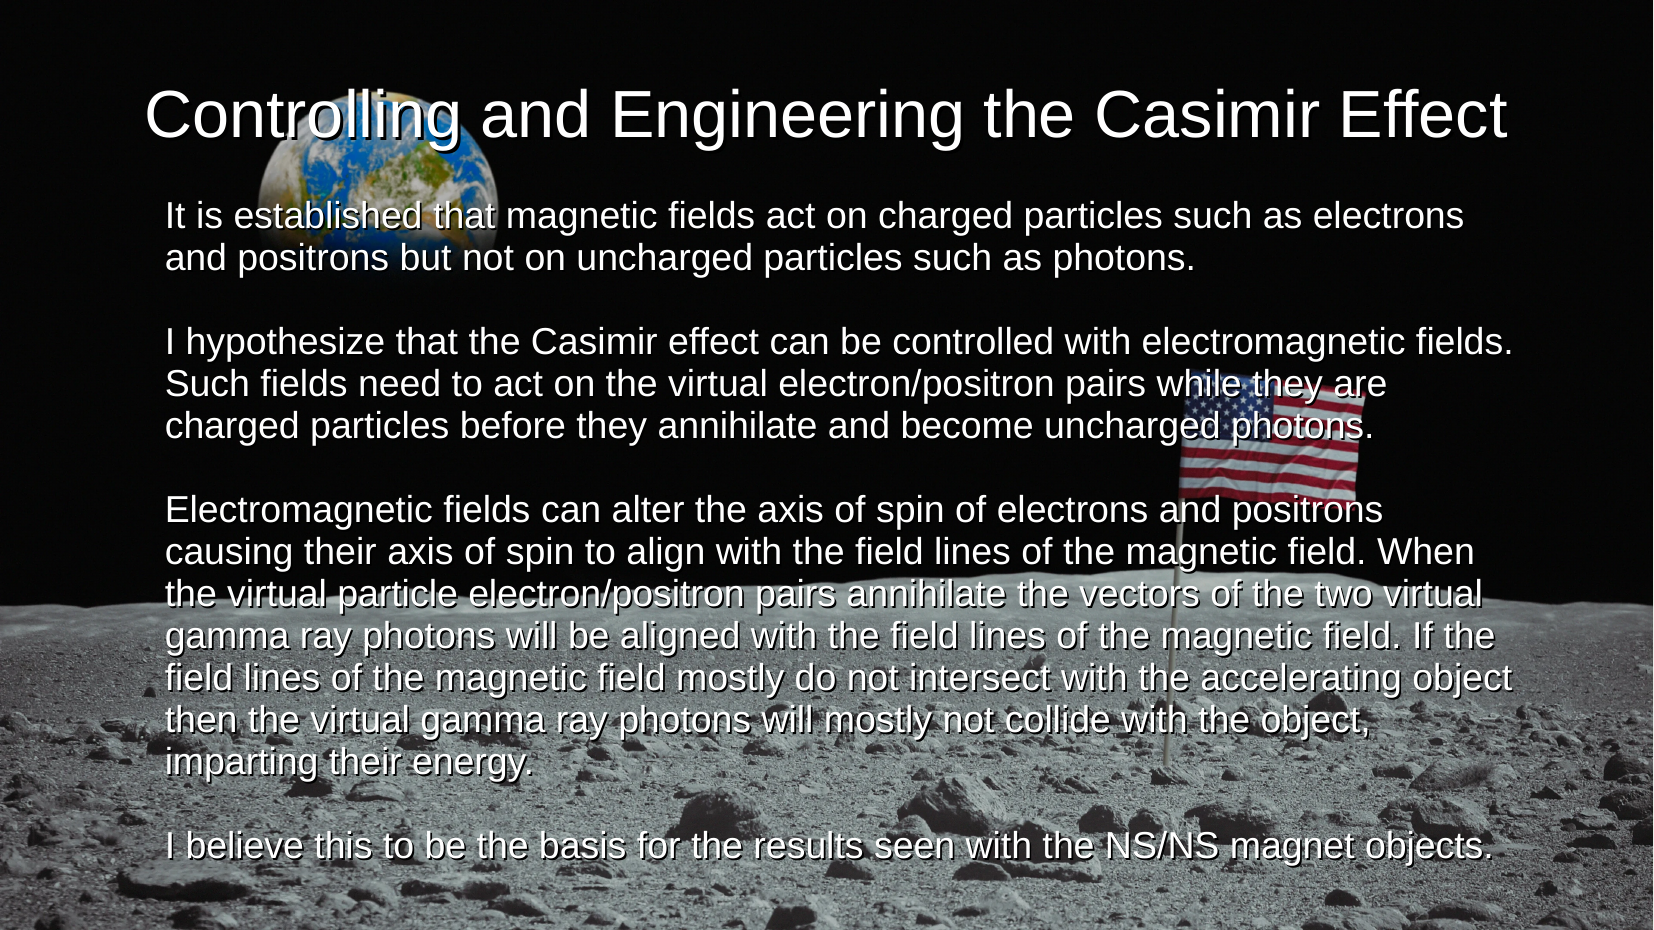

# Controlling and Engineering the Casimir Effect
It is established that magnetic fields act on charged particles such as electrons and positrons but not on uncharged particles such as photons.
I hypothesize that the Casimir effect can be controlled with electromagnetic fields. Such fields need to act on the virtual electron/positron pairs while they are charged particles before they annihilate and become uncharged photons.
Electromagnetic fields can alter the axis of spin of electrons and positrons causing their axis of spin to align with the field lines of the magnetic field. When the virtual particle electron/positron pairs annihilate the vectors of the two virtual gamma ray photons will be aligned with the field lines of the magnetic field. If the field lines of the magnetic field mostly do not intersect with the accelerating object then the virtual gamma ray photons will mostly not collide with the object, imparting their energy.
I believe this to be the basis for the results seen with the NS/NS magnet objects.